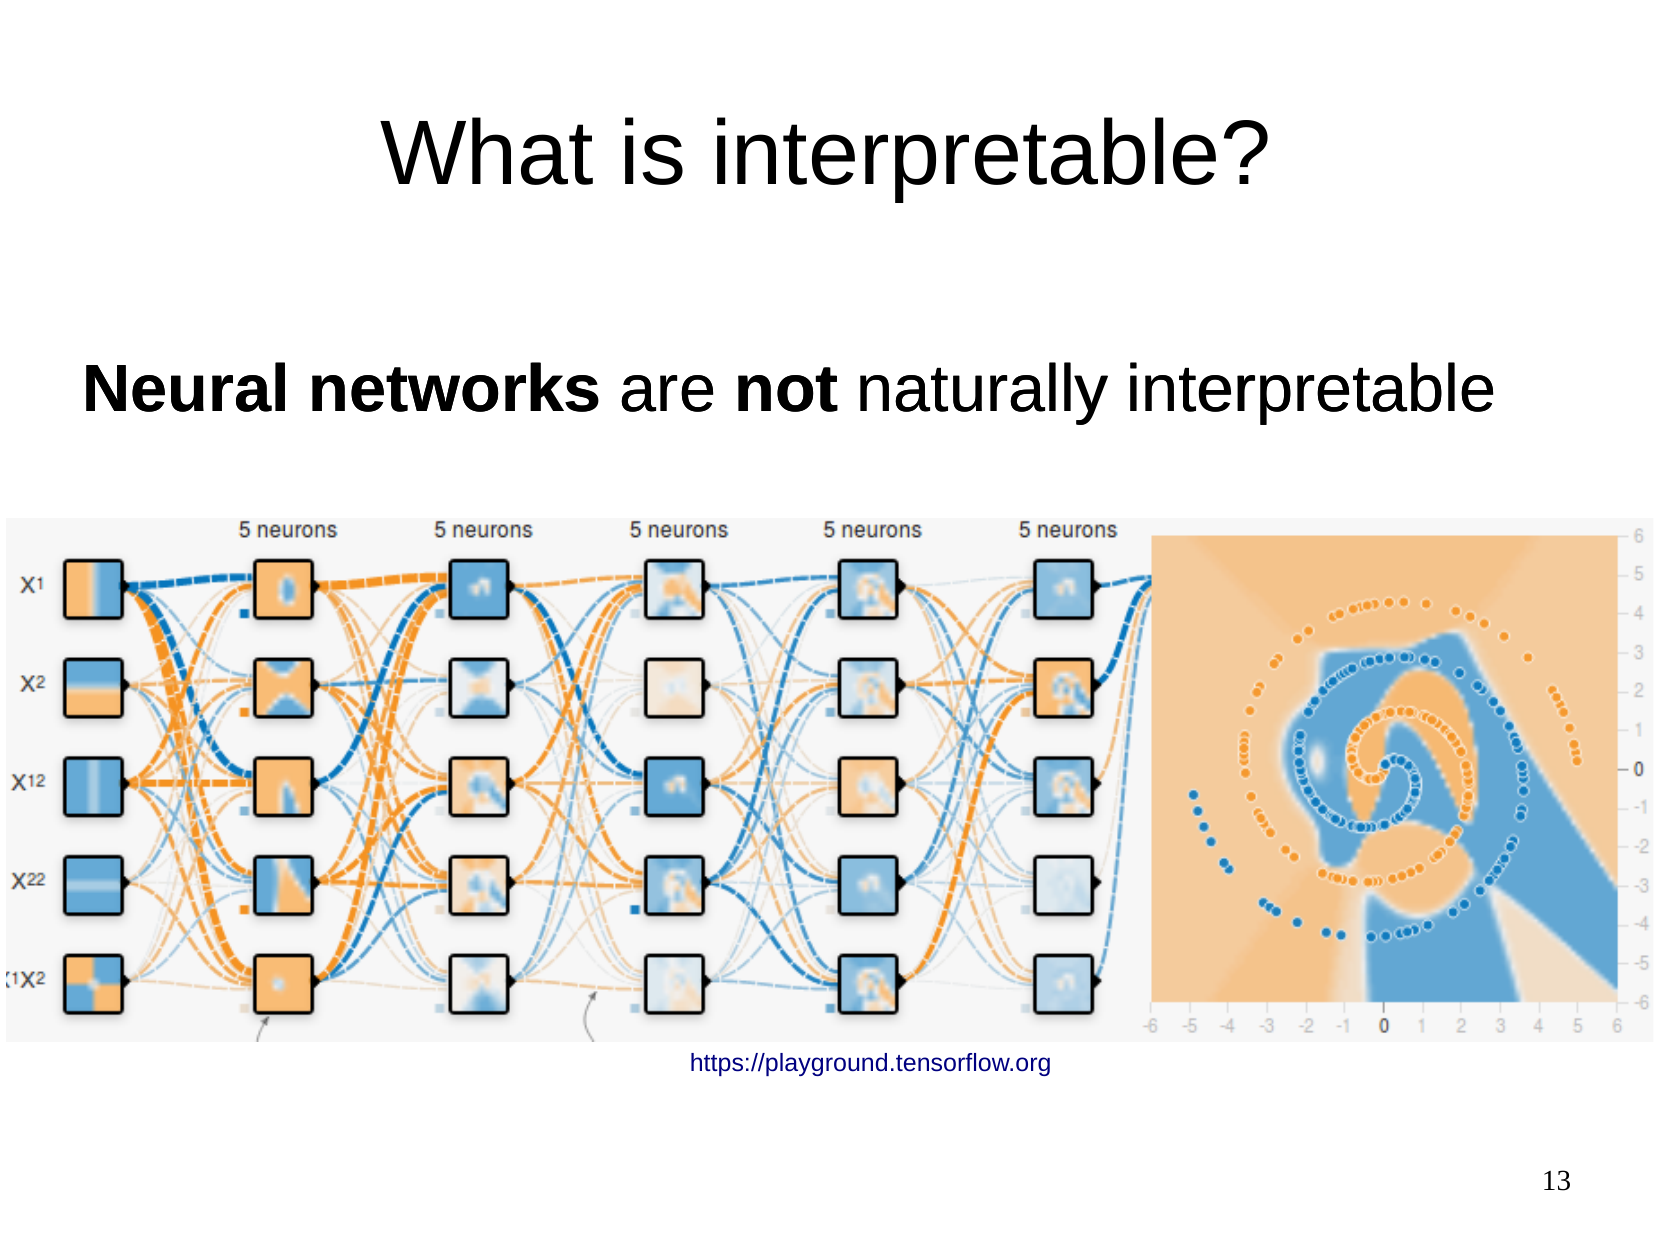

# What is interpretable?
Neural networks are not naturally interpretable
Neural networks are not naturally interpretable
https://playground.tensorflow.org
13